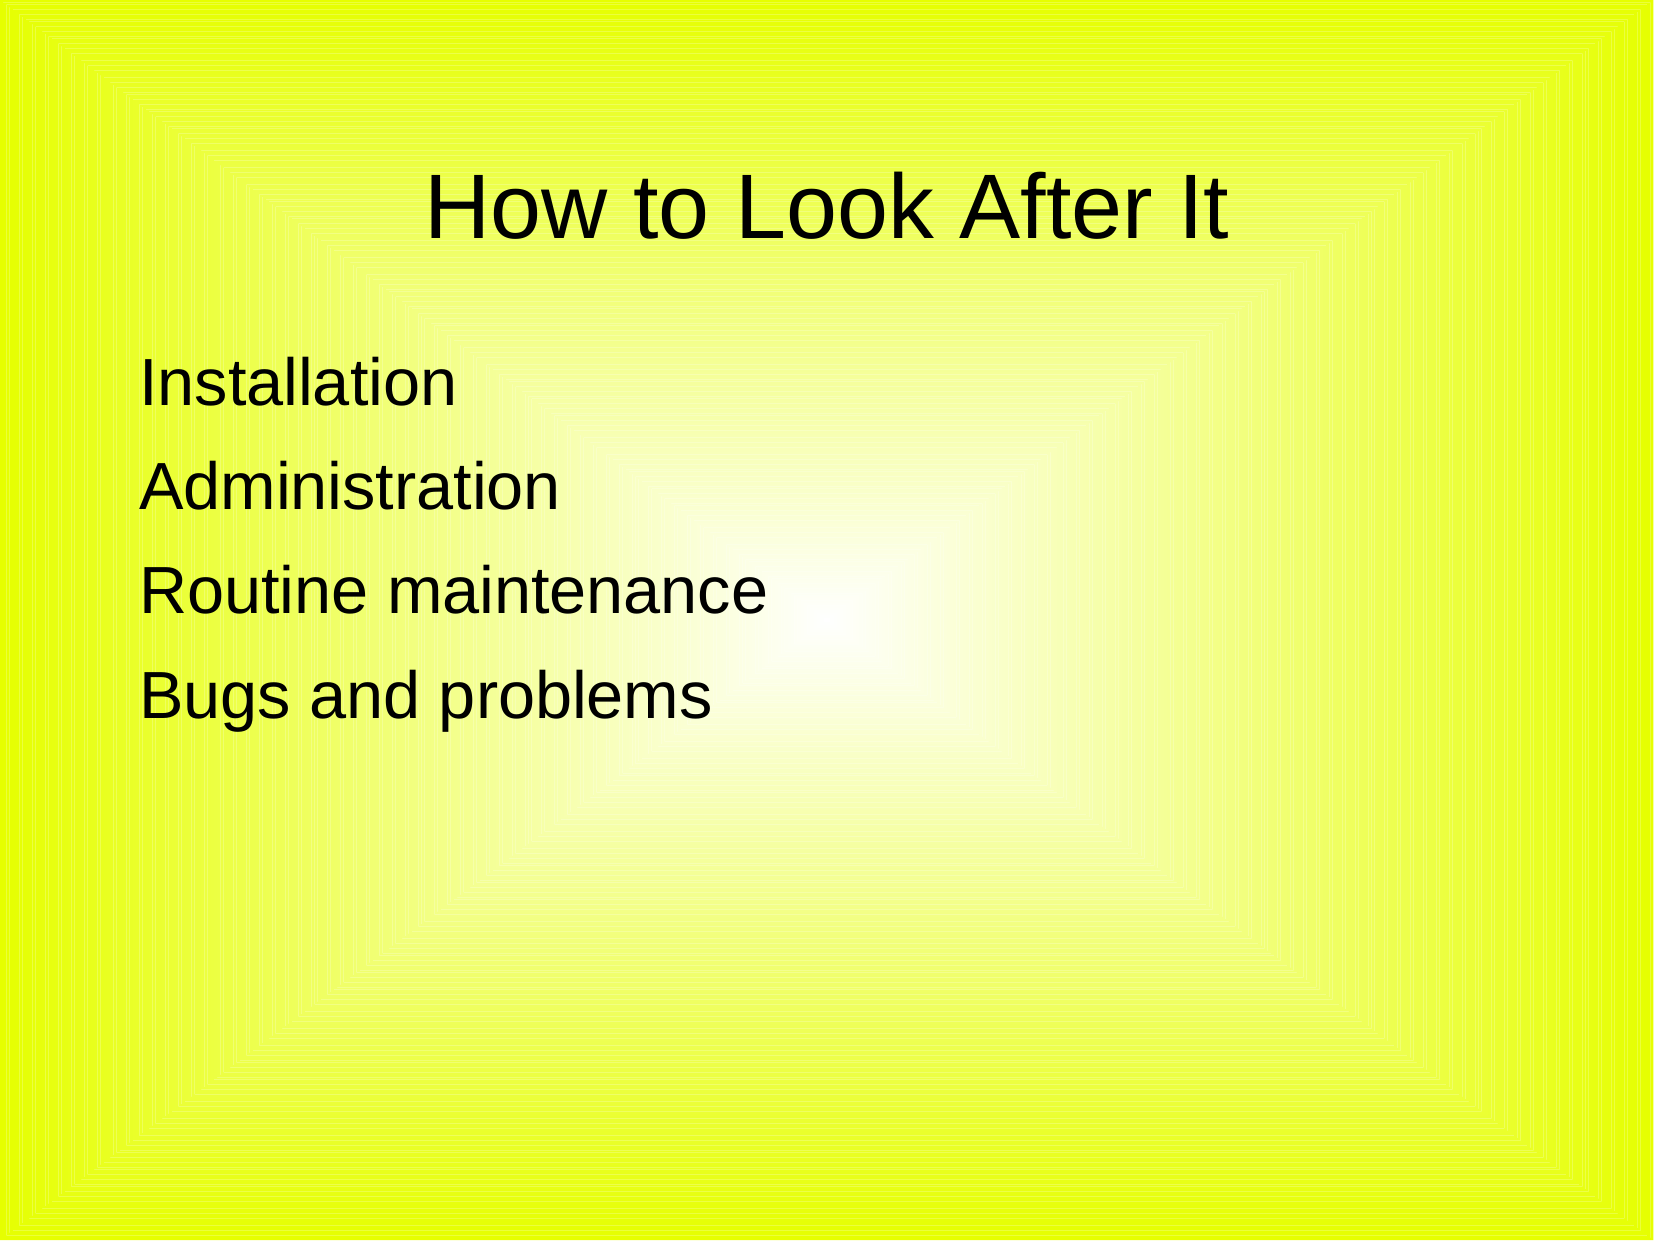

# How to Look After It
Installation
Administration
Routine maintenance
Bugs and problems